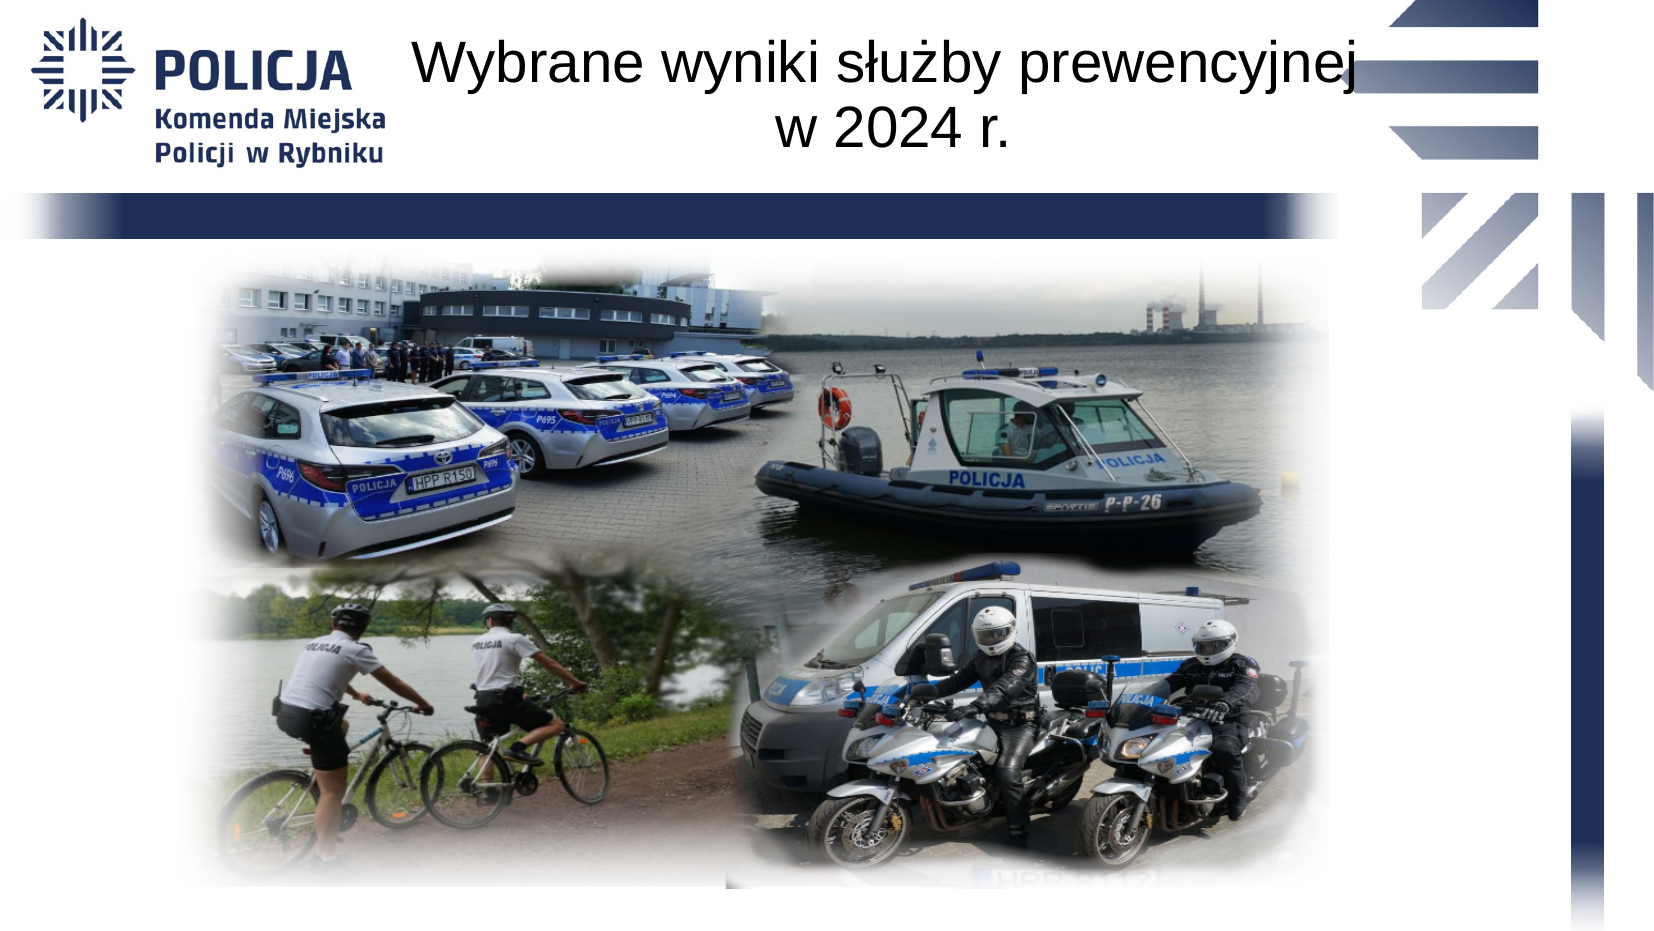

# Wybrane wyniki służby prewencyjnej w 2024 r.